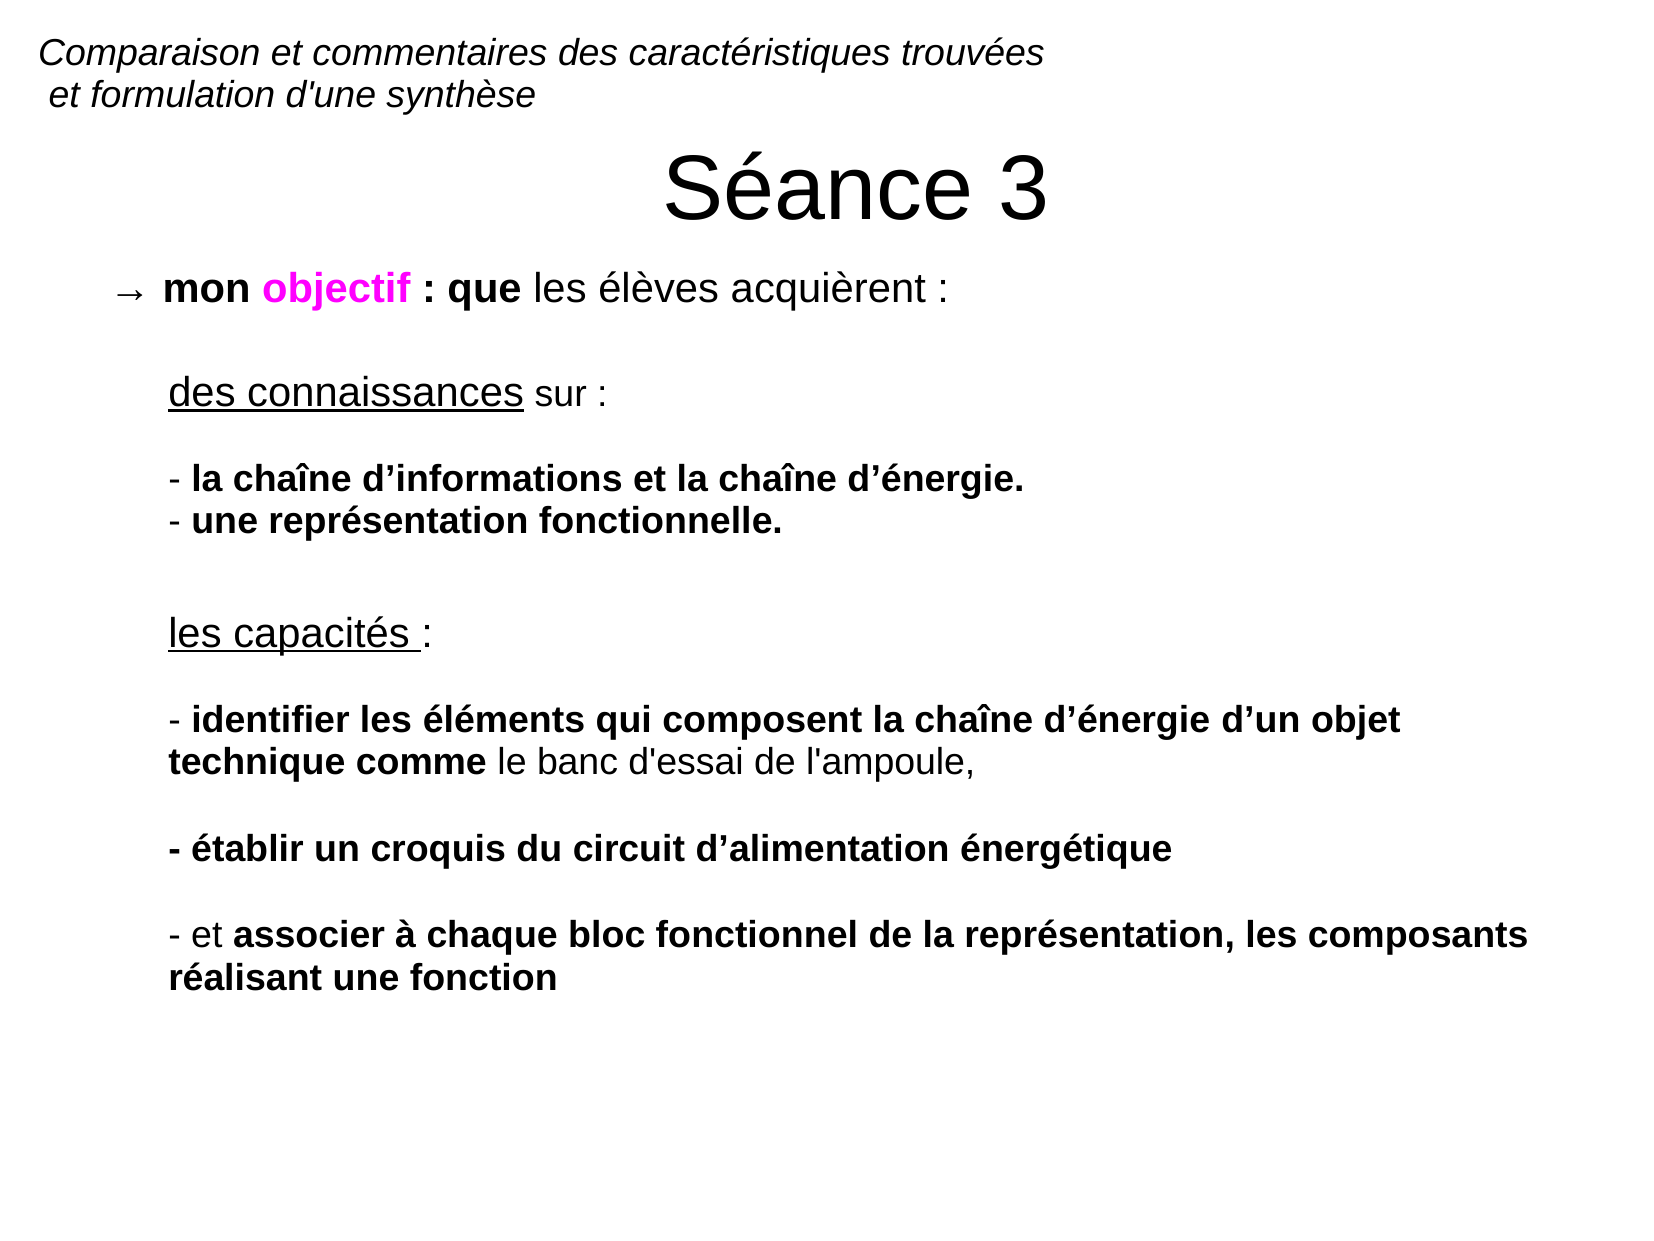

Comparaison et commentaires des caractéristiques trouvées
 et formulation d'une synthèse
# Séance 3
→ mon objectif : que les élèves acquièrent :
des connaissances sur :
- la chaîne d’informations et la chaîne d’énergie.
- une représentation fonctionnelle.
les capacités :
- identifier les éléments qui composent la chaîne d’énergie d’un objet technique comme le banc d'essai de l'ampoule,
- établir un croquis du circuit d’alimentation énergétique
- et associer à chaque bloc fonctionnel de la représentation, les composants réalisant une fonction